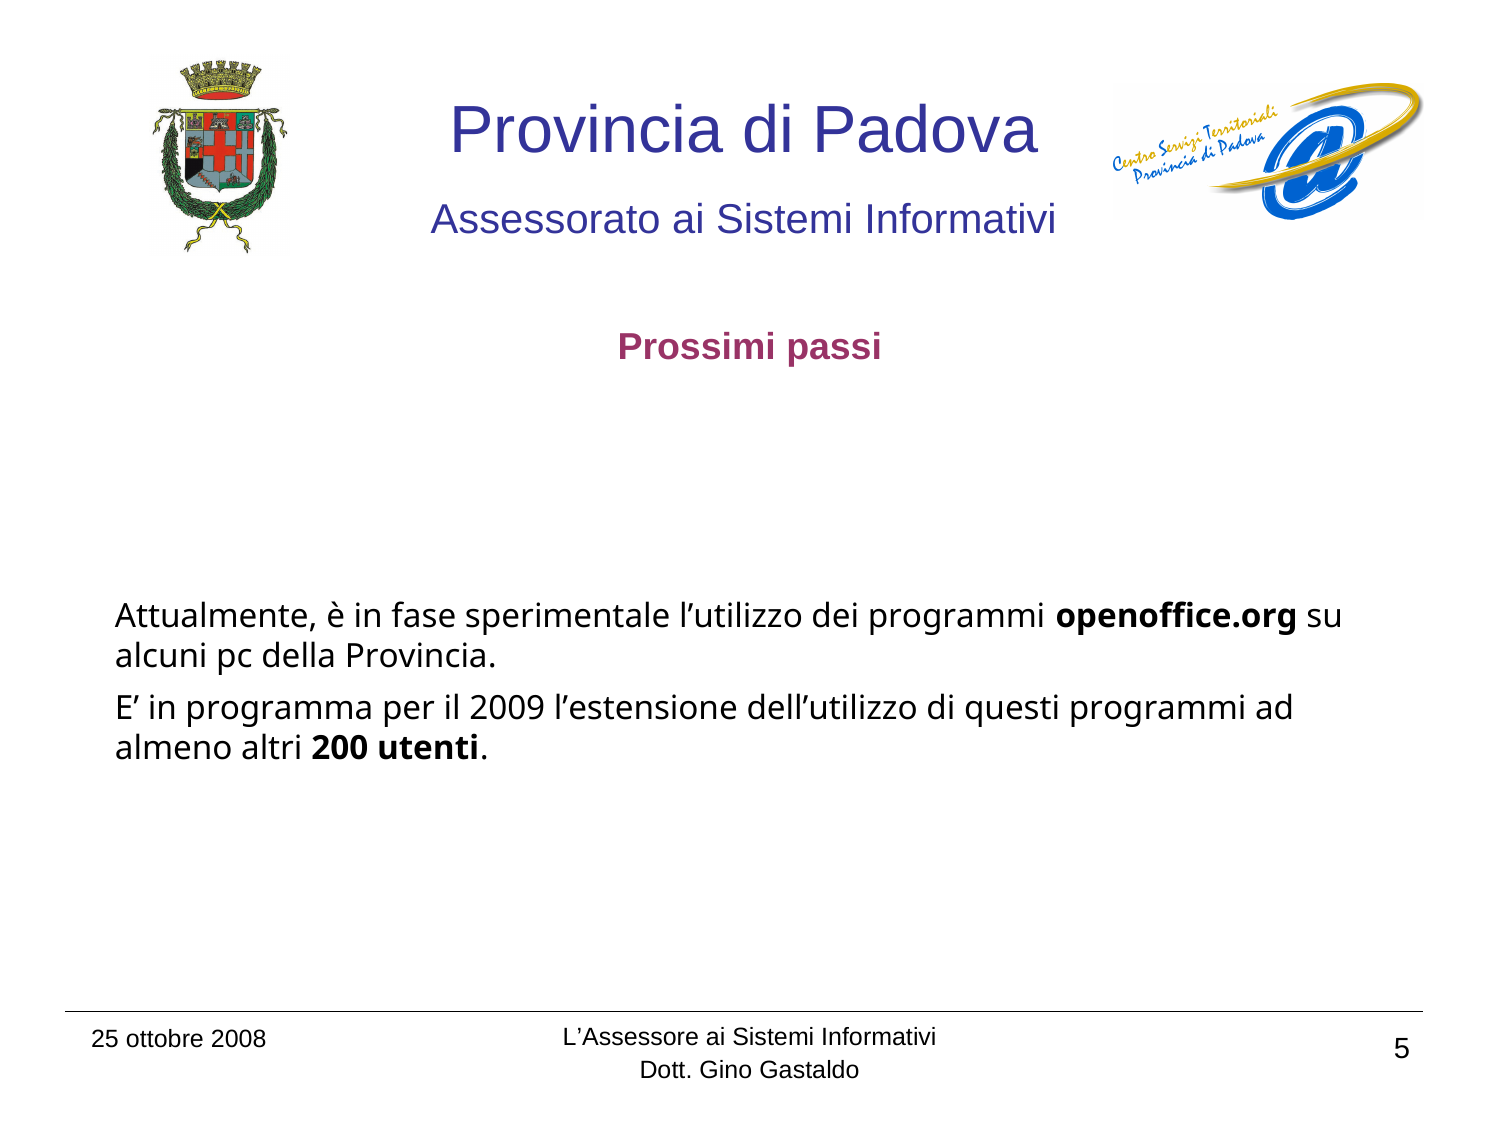

Prossimi passi
Attualmente, è in fase sperimentale l’utilizzo dei programmi openoffice.org su alcuni pc della Provincia.
E’ in programma per il 2009 l’estensione dell’utilizzo di questi programmi ad almeno altri 200 utenti.
5